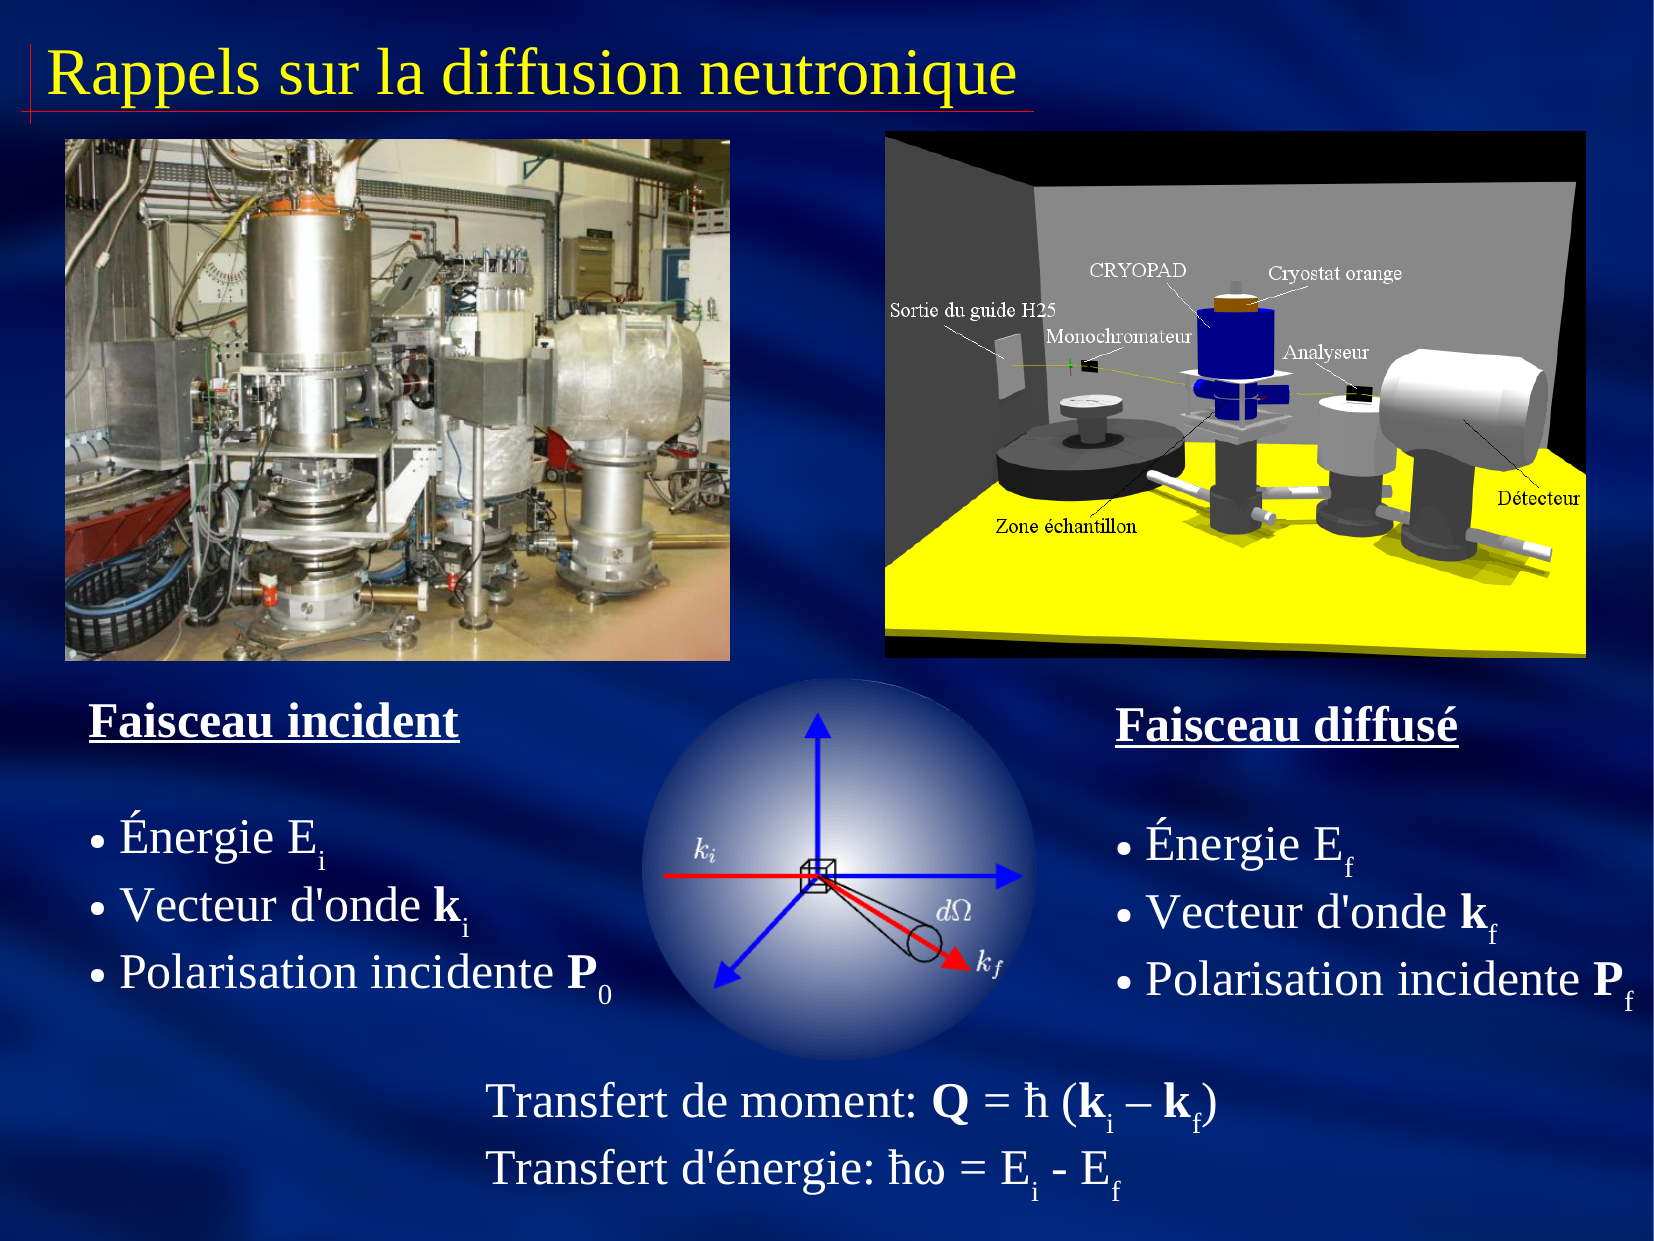

Rappels sur la diffusion neutronique
Faisceau incident
Faisceau diffusé
 Énergie Ei
 Vecteur d'onde ki
 Polarisation incidente P0
 Énergie Ef
 Vecteur d'onde kf
 Polarisation incidente Pf
Transfert de moment: Q = ħ (ki – kf)
Transfert d'énergie: ħω = Ei - Ef